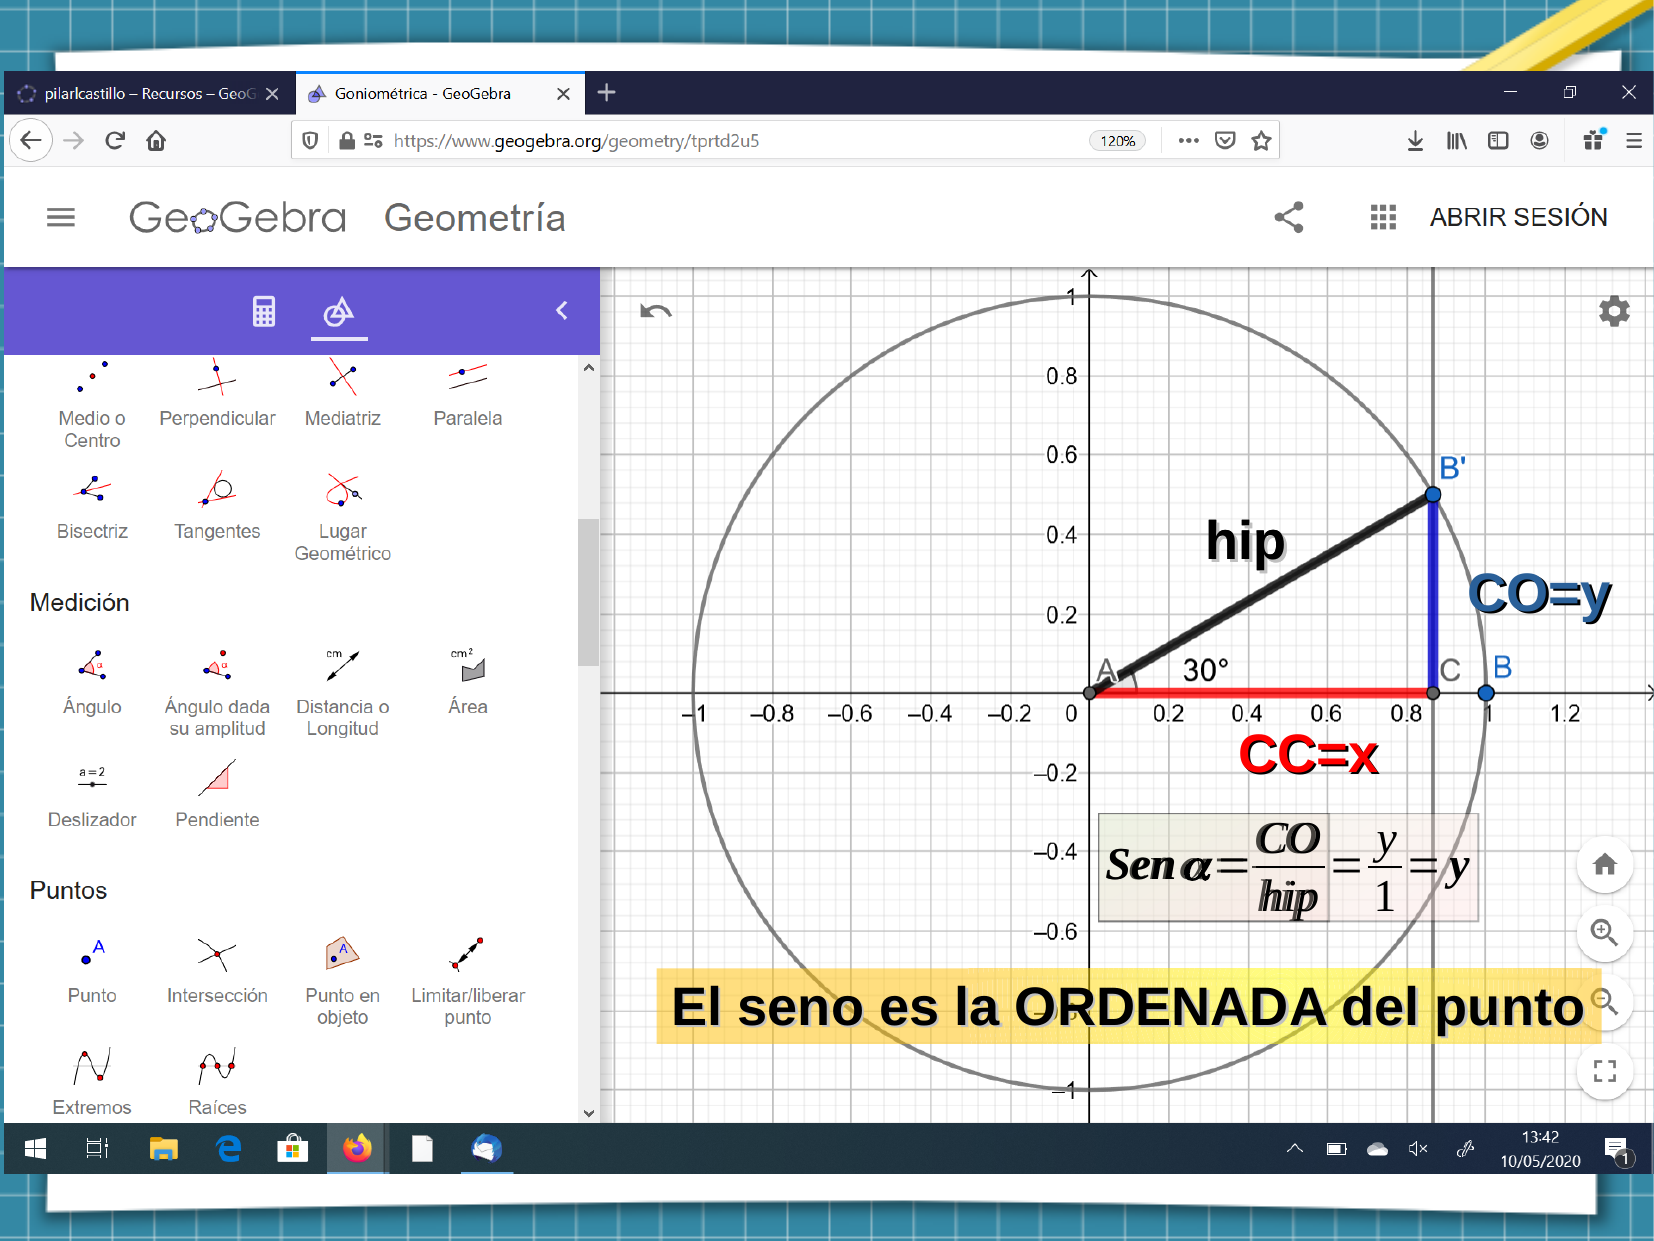

hip
hip
CO=y
CO
CC=x
CC
El seno es la ORDENADA del punto